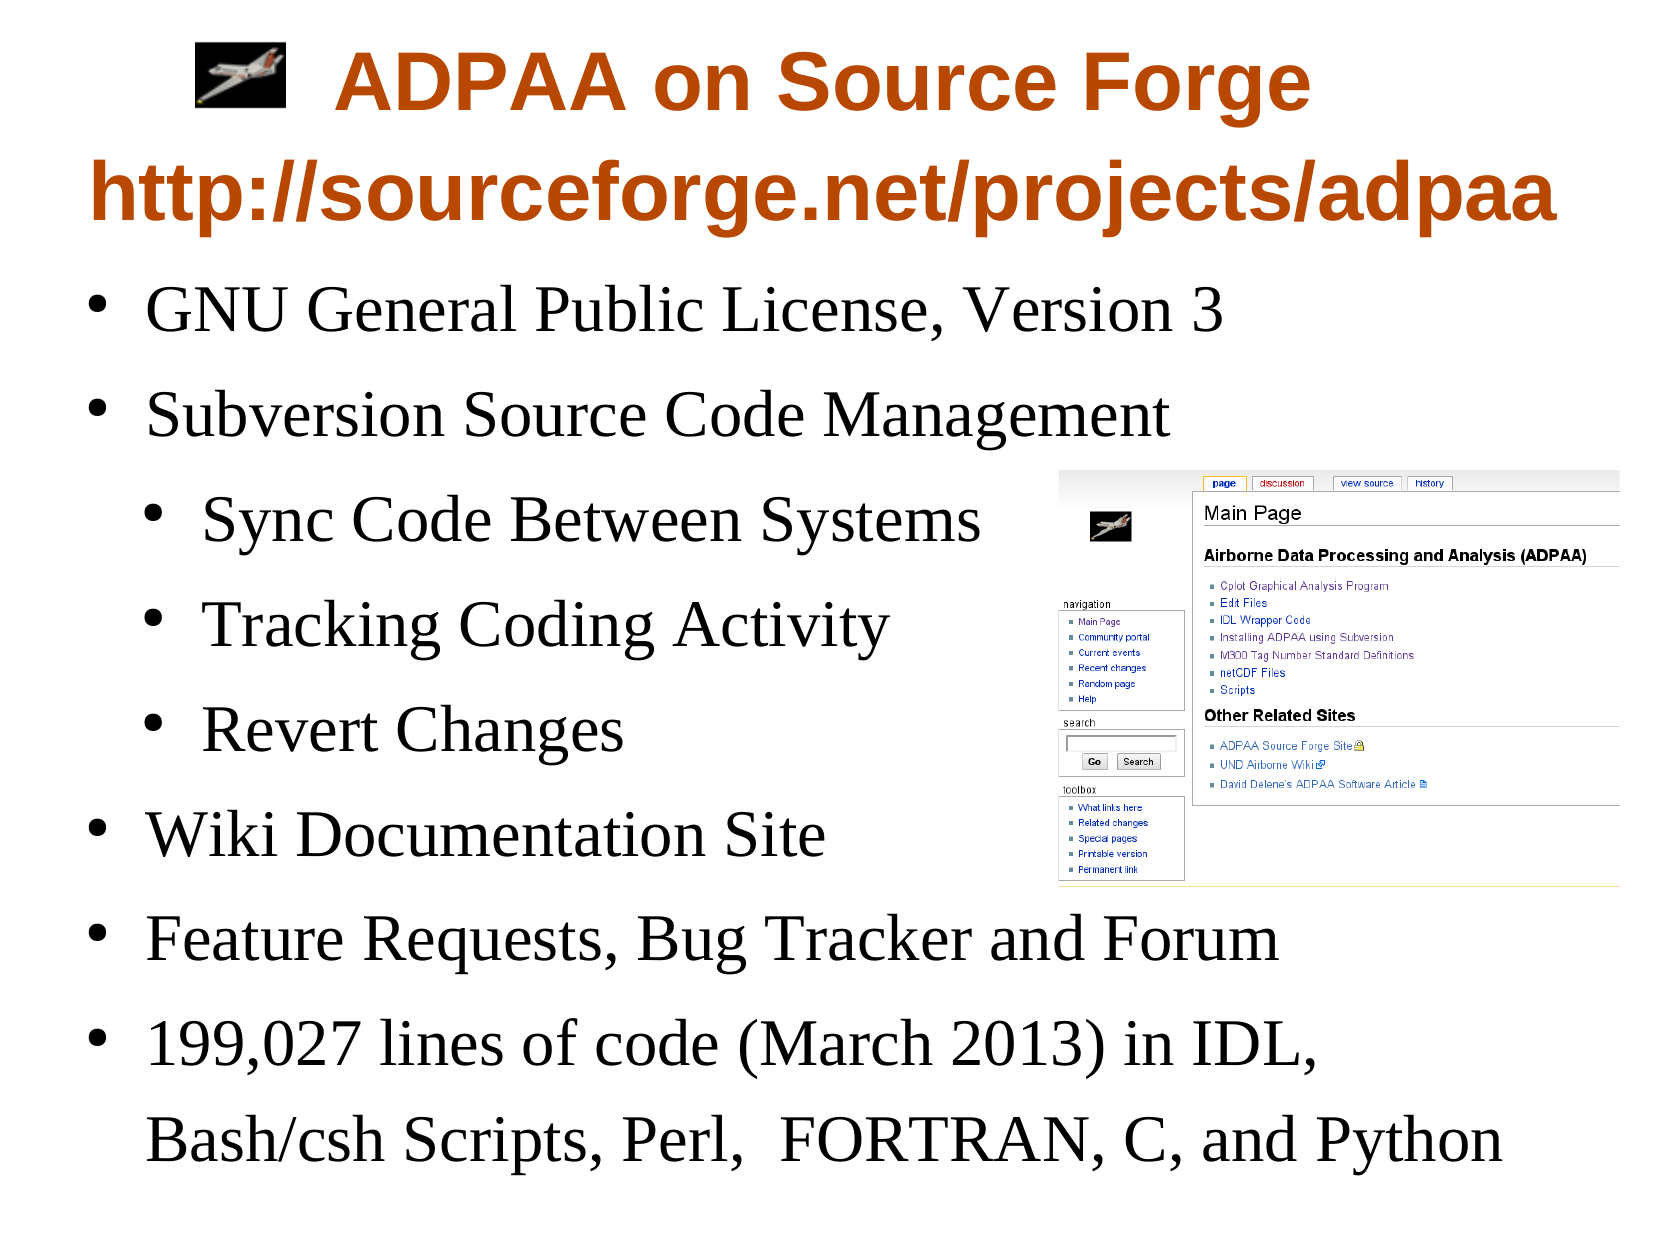

# ADPAA on Source Forge http://sourceforge.net/projects/adpaa
GNU General Public License, Version 3
Subversion Source Code Management
Sync Code Between Systems
Tracking Coding Activity
Revert Changes
Wiki Documentation Site
Feature Requests, Bug Tracker and Forum
199,027 lines of code (March 2013) in IDL, Bash/csh Scripts, Perl, FORTRAN, C, and Python